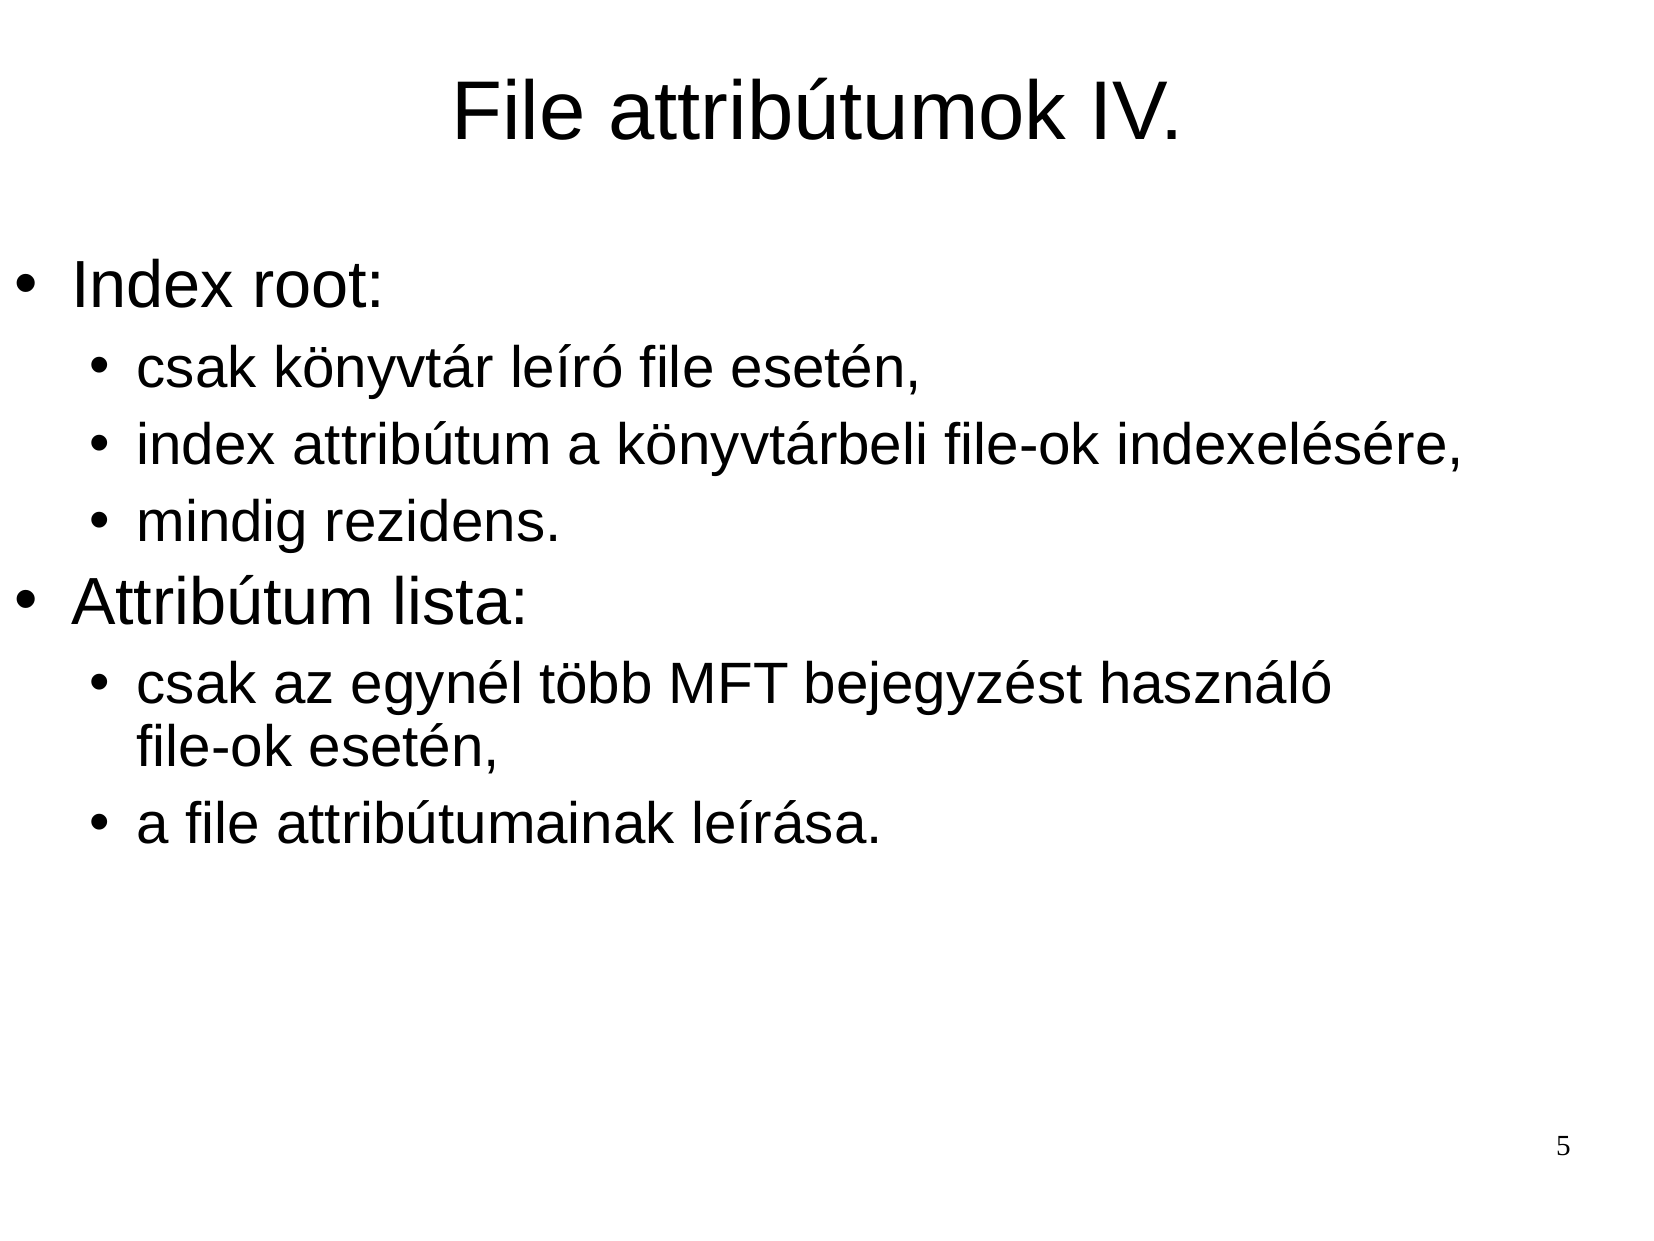

# File attribútumok IV.
Index root:
csak könyvtár leíró file esetén,
index attribútum a könyvtárbeli file-ok indexelésére,
mindig rezidens.
Attribútum lista:
csak az egynél több MFT bejegyzést használó
file-ok esetén,
a file attribútumainak leírása.
5